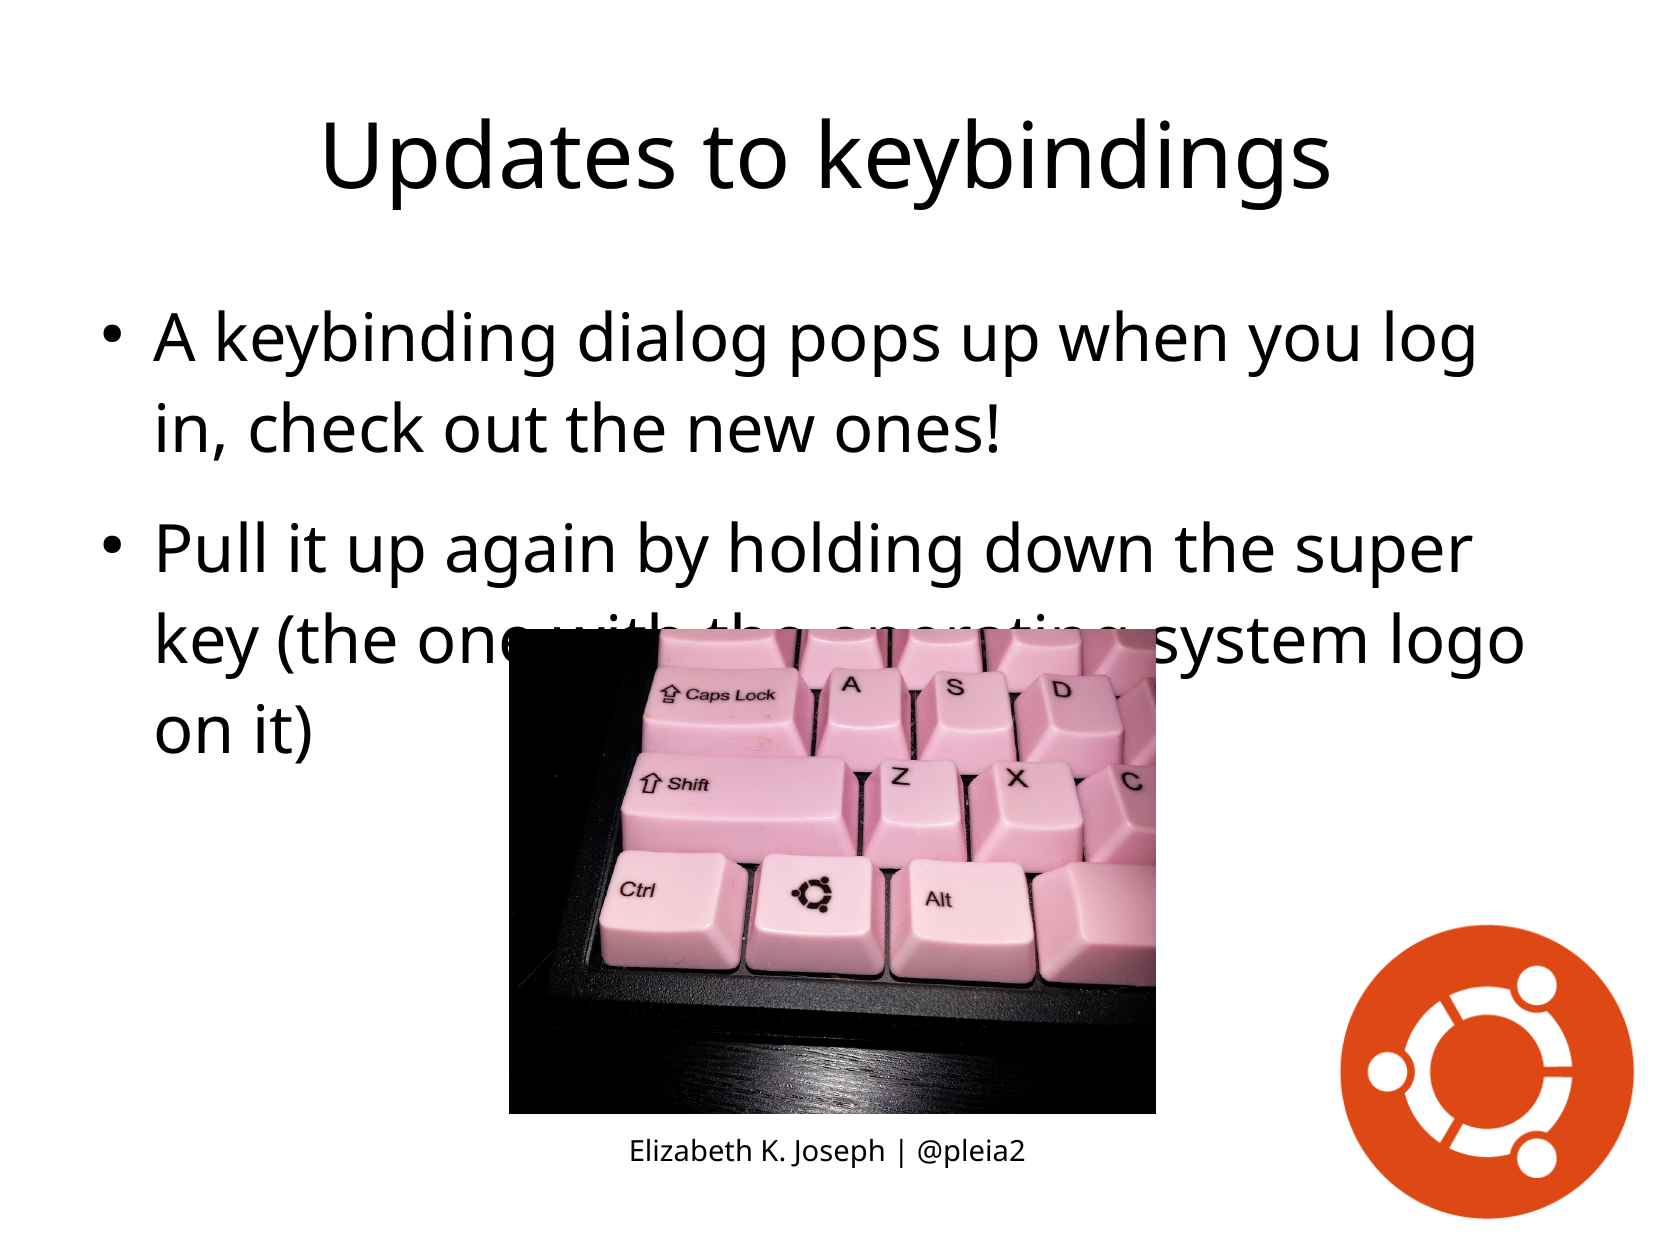

# Updates to keybindings
A keybinding dialog pops up when you log in, check out the new ones!
Pull it up again by holding down the super key (the one with the operating system logo on it)
Elizabeth K. Joseph | @pleia2